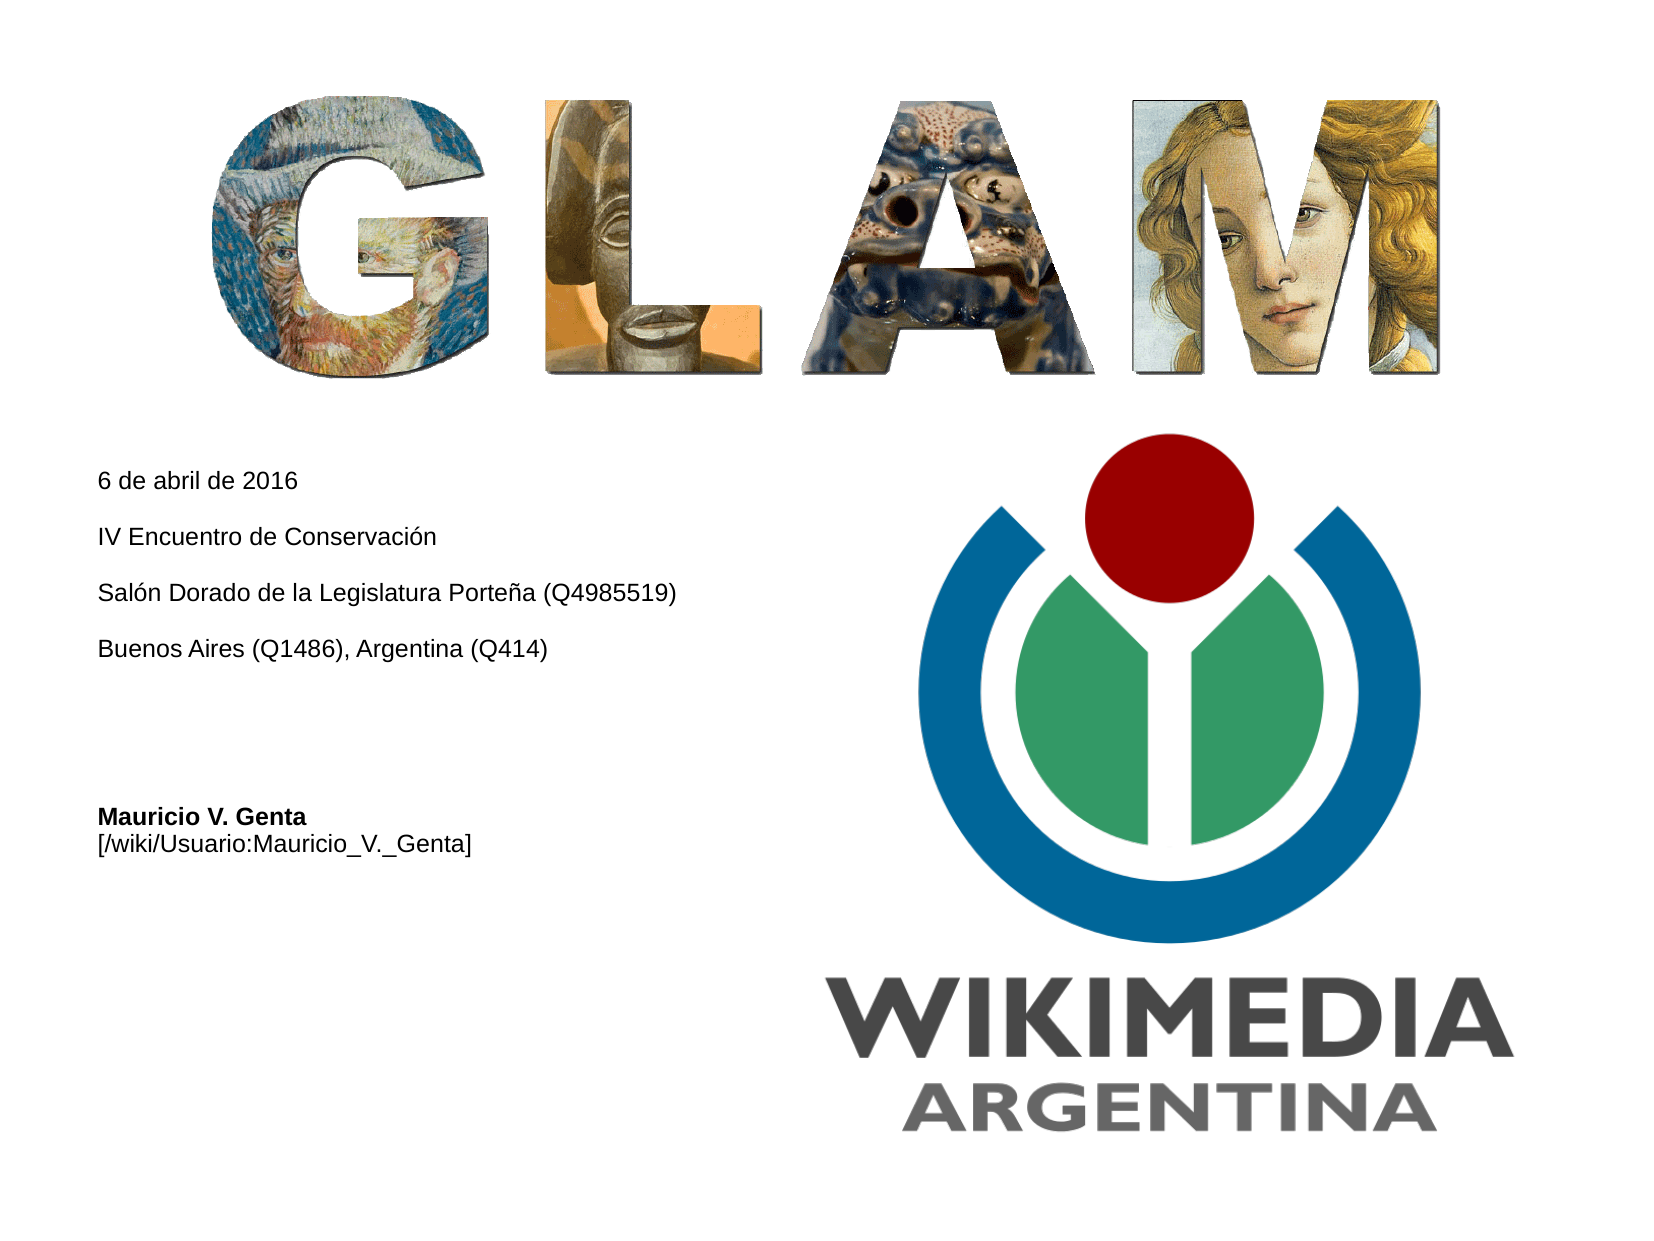

6 de abril de 2016
IV Encuentro de Conservación
Salón Dorado de la Legislatura Porteña (Q4985519)
Buenos Aires (Q1486), Argentina (Q414)
Mauricio V. Genta
[/wiki/Usuario:Mauricio_V._Genta]